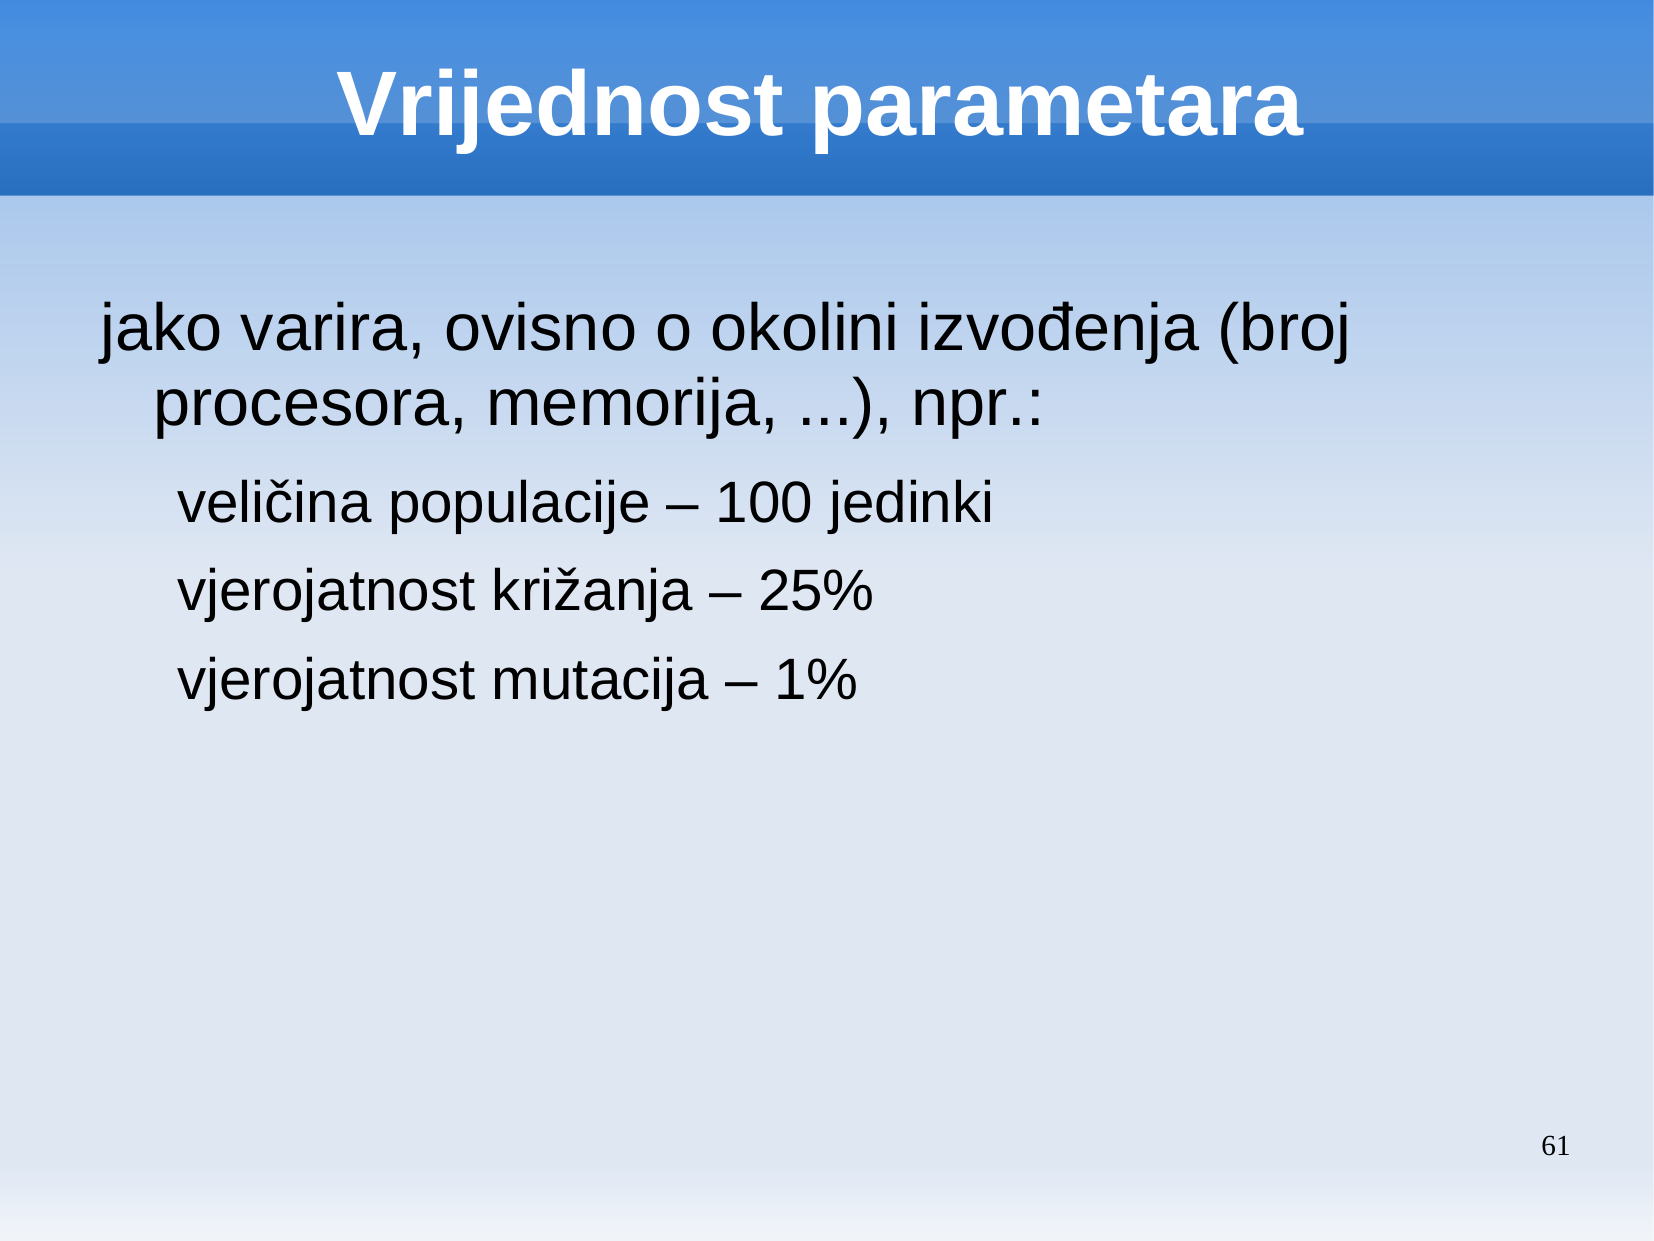

# Vrijednost parametara
jako varira, ovisno o okolini izvođenja (broj procesora, memorija, ...), npr.:
veličina populacije – 100 jedinki
vjerojatnost križanja – 25%
vjerojatnost mutacija – 1%
61